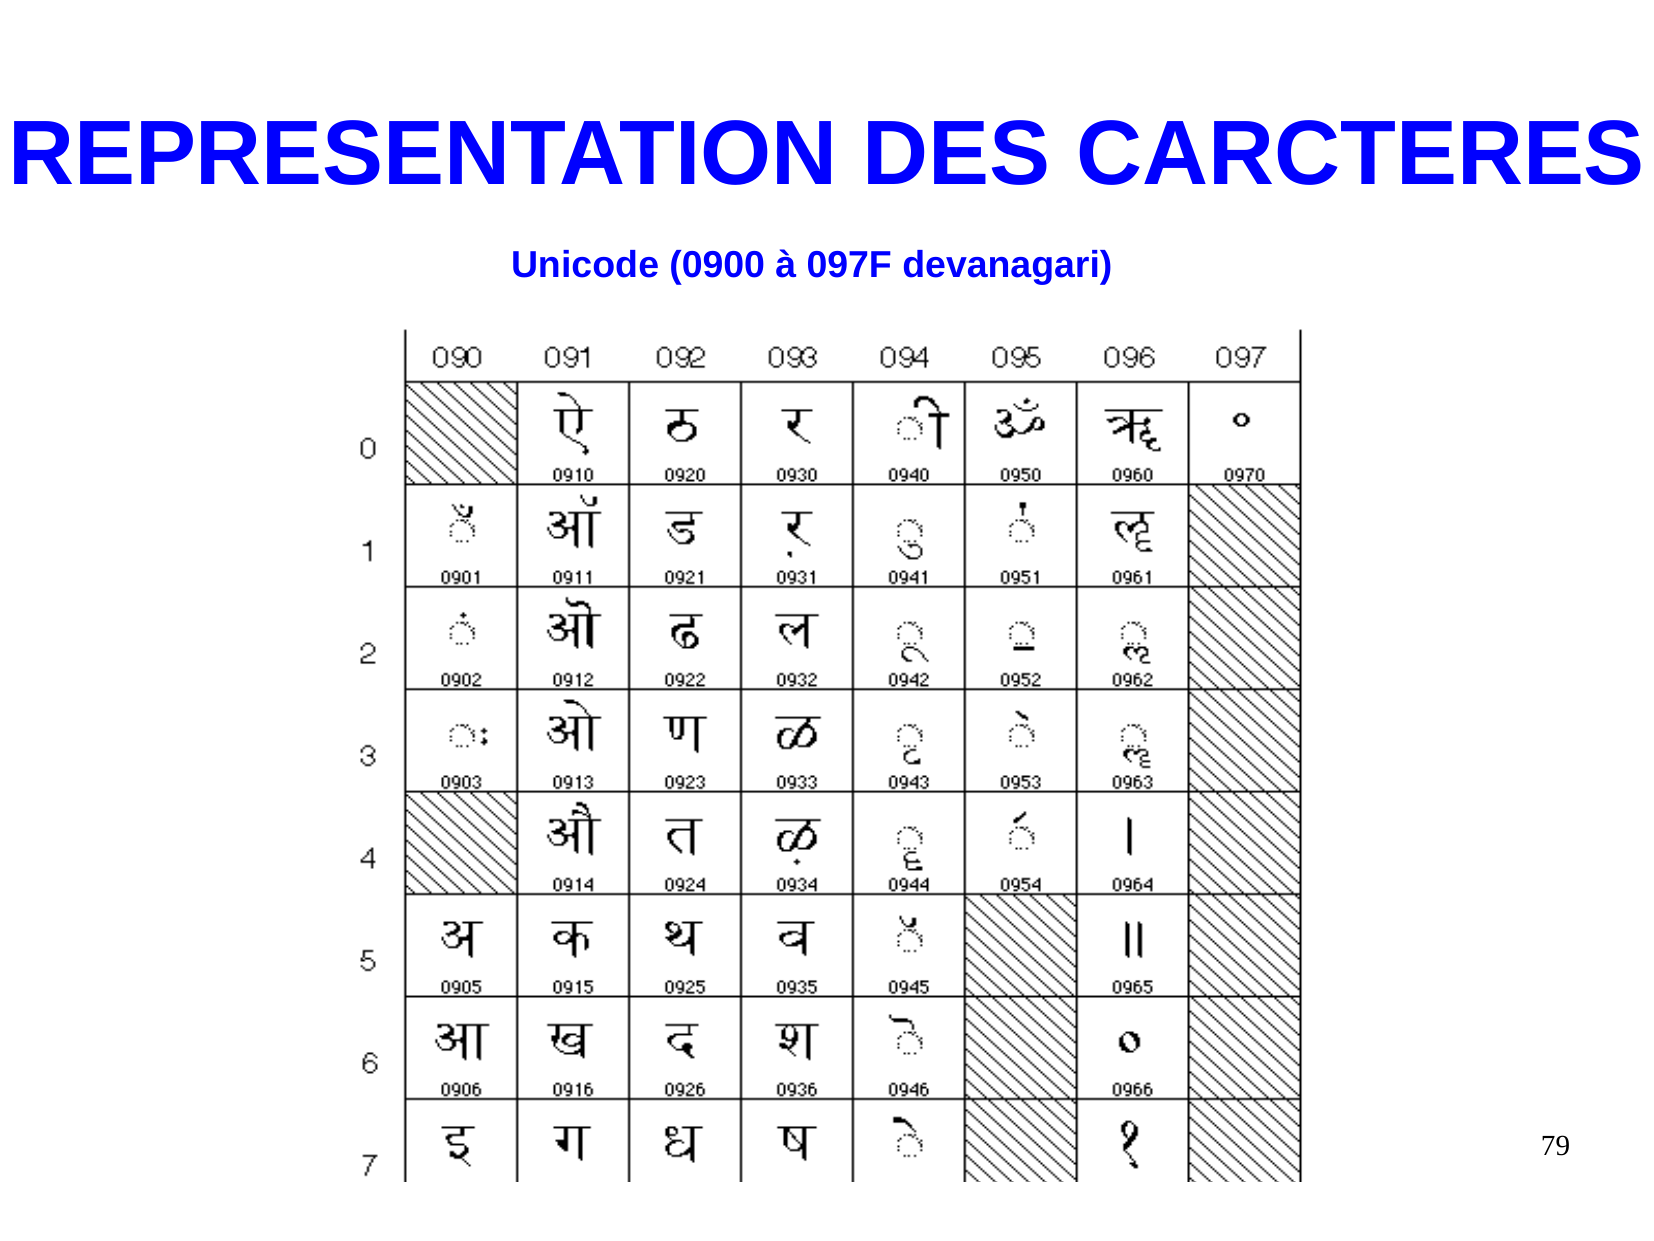

# REPRESENTATION DES CARCTERES
Unicode (0900 à 097F devanagari)
79